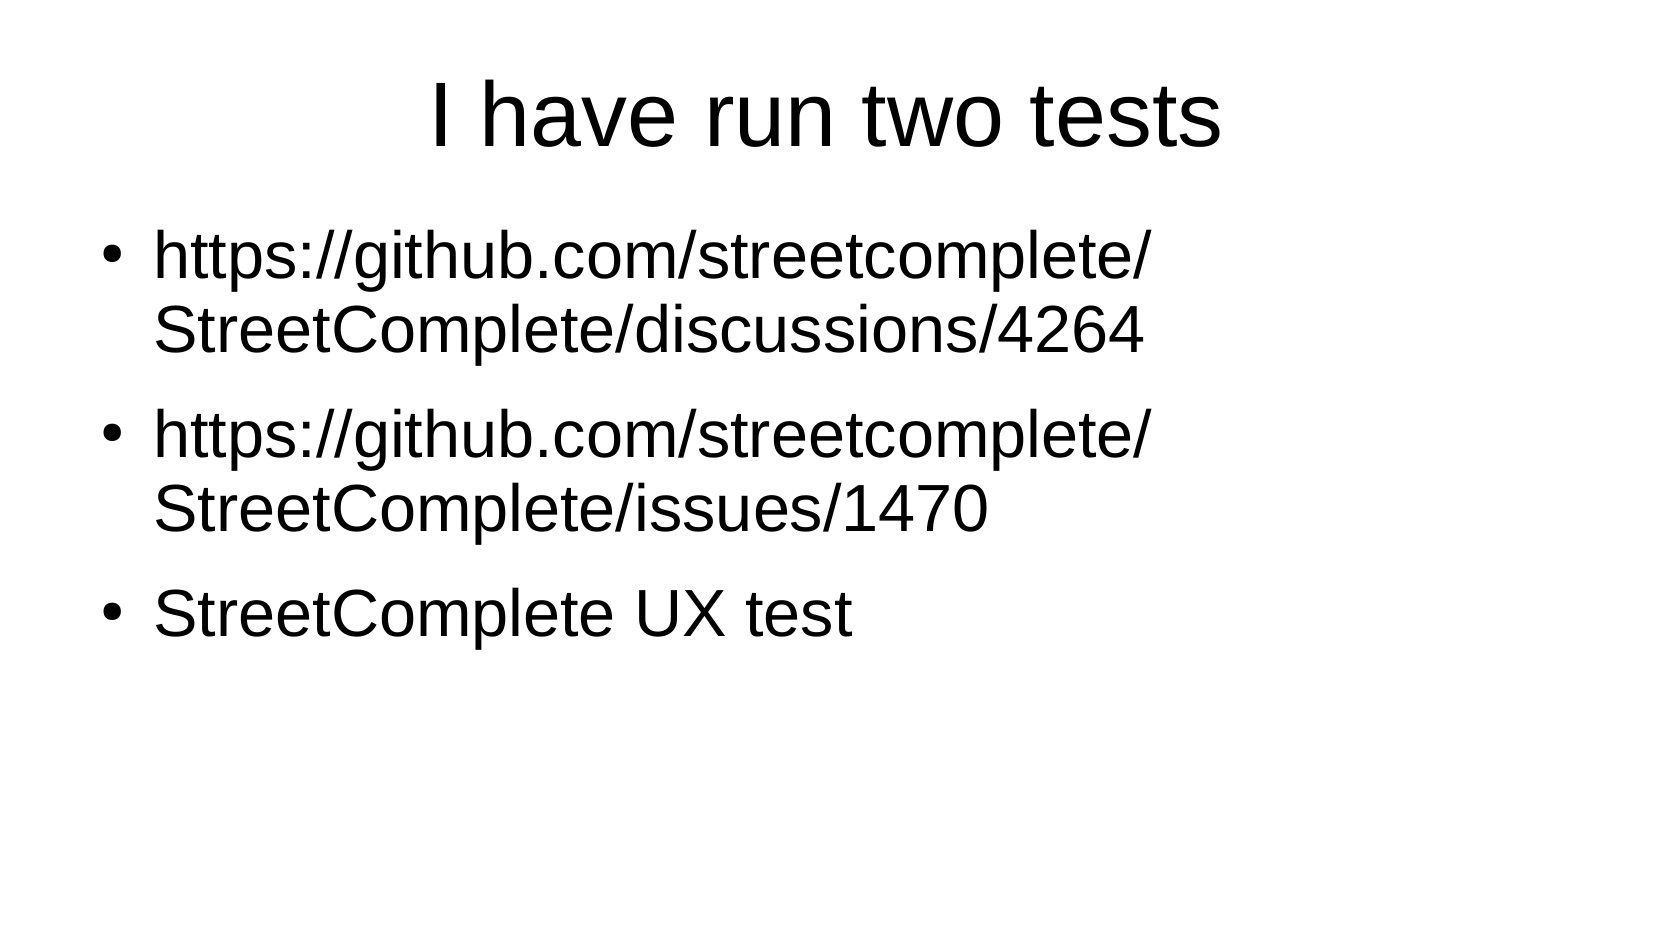

# I have run two tests
https://github.com/streetcomplete/StreetComplete/discussions/4264
https://github.com/streetcomplete/StreetComplete/issues/1470
StreetComplete UX test